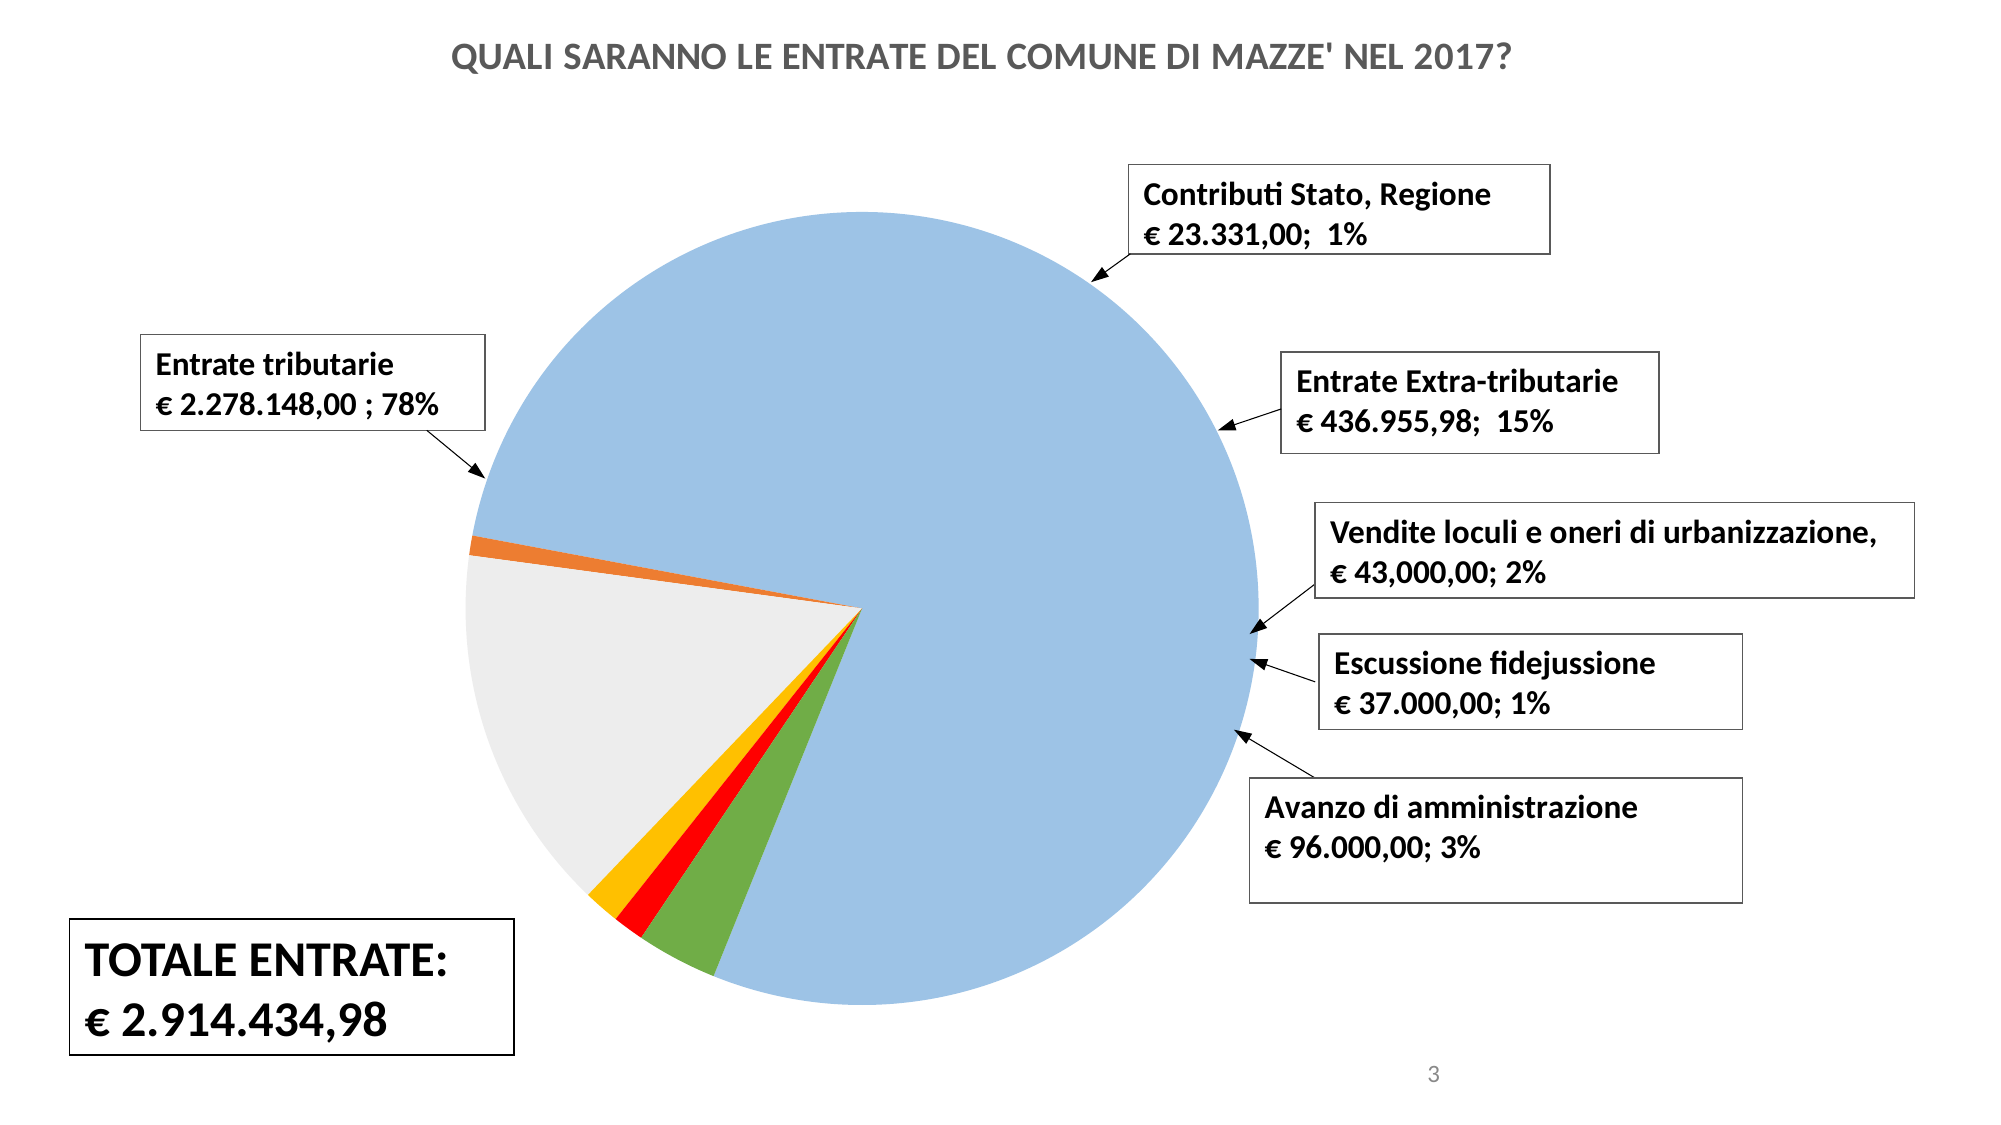

### Chart: QUALI SARANNO LE ENTRATE DEL COMUNE DI MAZZE' NEL 2017?
| Category | QUALI SARANNO LE ENTRATE DEL COMUNE DI MAZZE' NEL 2017? | Colonna1 |
|---|---|---|
| ENTRATE TRIBUTARIE | 2278148.0 | 78.167741453611 |
| CONTRIBUTI STATO, REGIONE | 23331.0 | 0.0 |
| ENTRATE EXTRA-TRIBUTARIE | 436955.98 | 0.0 |
| VENDITE LOCULI E ONERI DI URBANIZZAZIONE | 43000.0 | 0.0 |
| ESCUSSIONE, FIDEIUSSIONE | 37000.0 | 0.0 |
| AVANZO DI AMMINISTRAZIONE | 96000.0 | 0.0 |Contributi Stato, Regione
€ 23.331,00; 1%
Entrate Extra-tributarie
€ 436.955,98; 15%
Escussione fidejussione
€ 37.000,00; 1%
Avanzo di amministrazione
€ 96.000,00; 3%
Entrate tributarie
€ 2.278.148,00 ; 78%
Vendite loculi e oneri di urbanizzazione,
€ 43,000,00; 2%
TOTALE ENTRATE: € 2.914.434,98